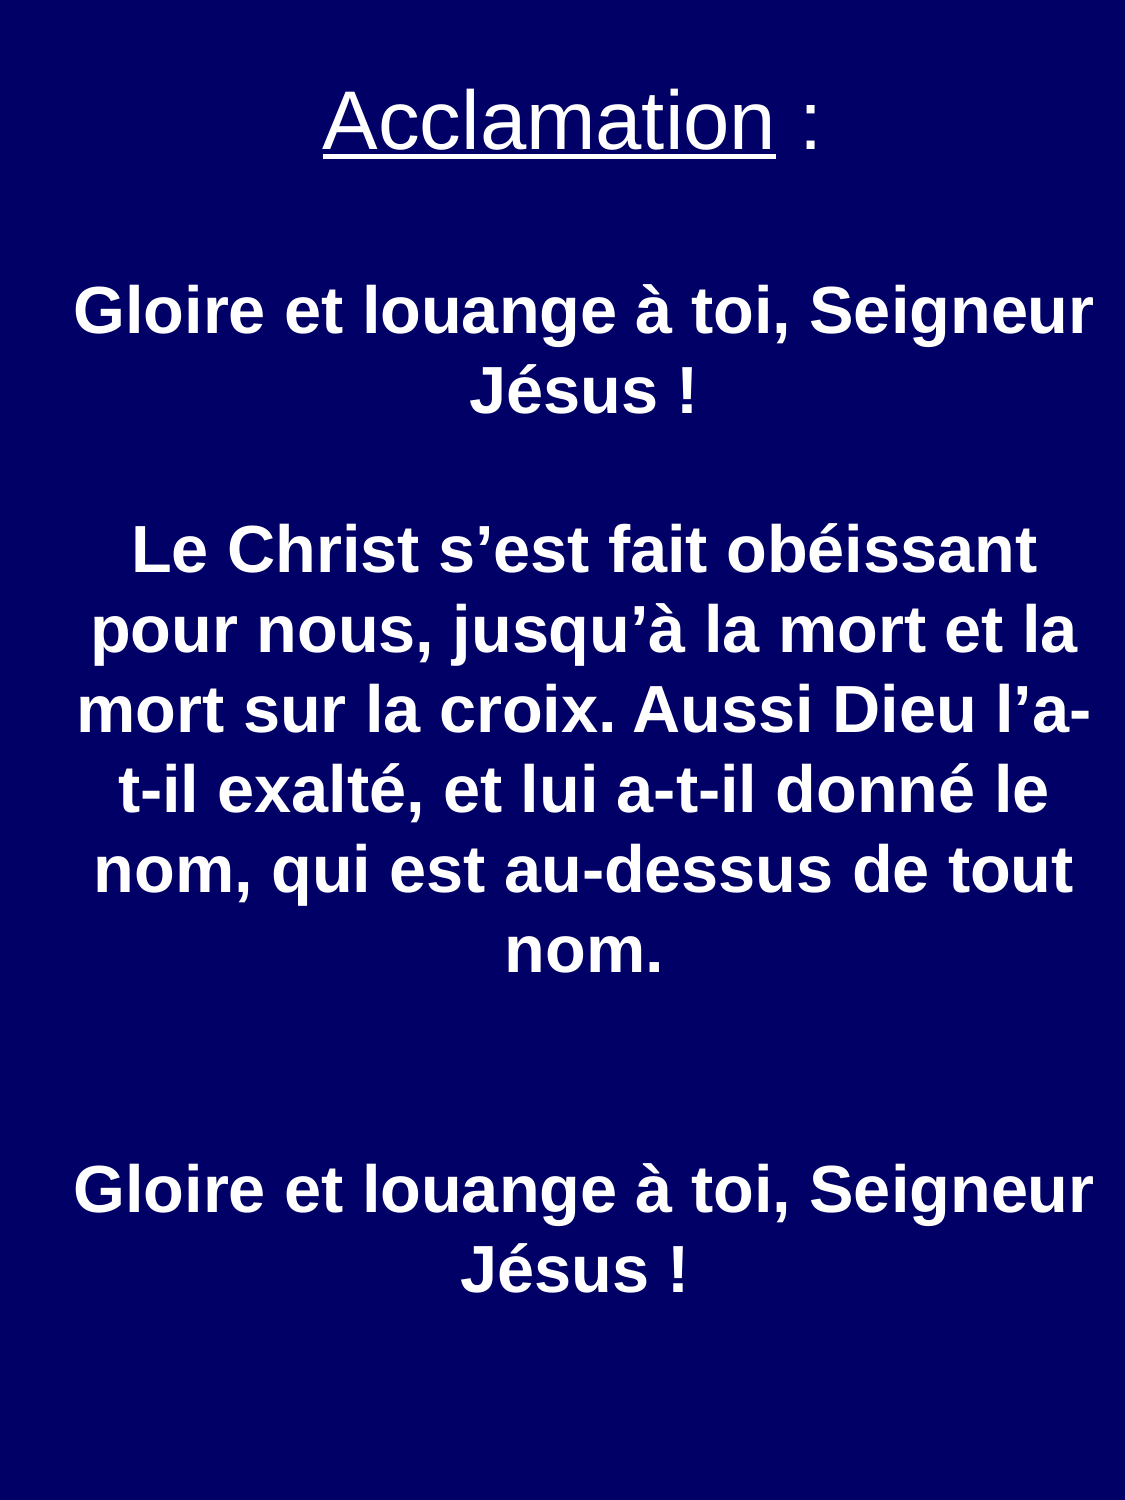

Acclamation :
Gloire et louange à toi, Seigneur Jésus !
Le Christ s’est fait obéissant pour nous, jusqu’à la mort et la mort sur la croix. Aussi Dieu l’a-t-il exalté, et lui a-t-il donné le nom, qui est au-dessus de tout nom.
Gloire et louange à toi, Seigneur Jésus !